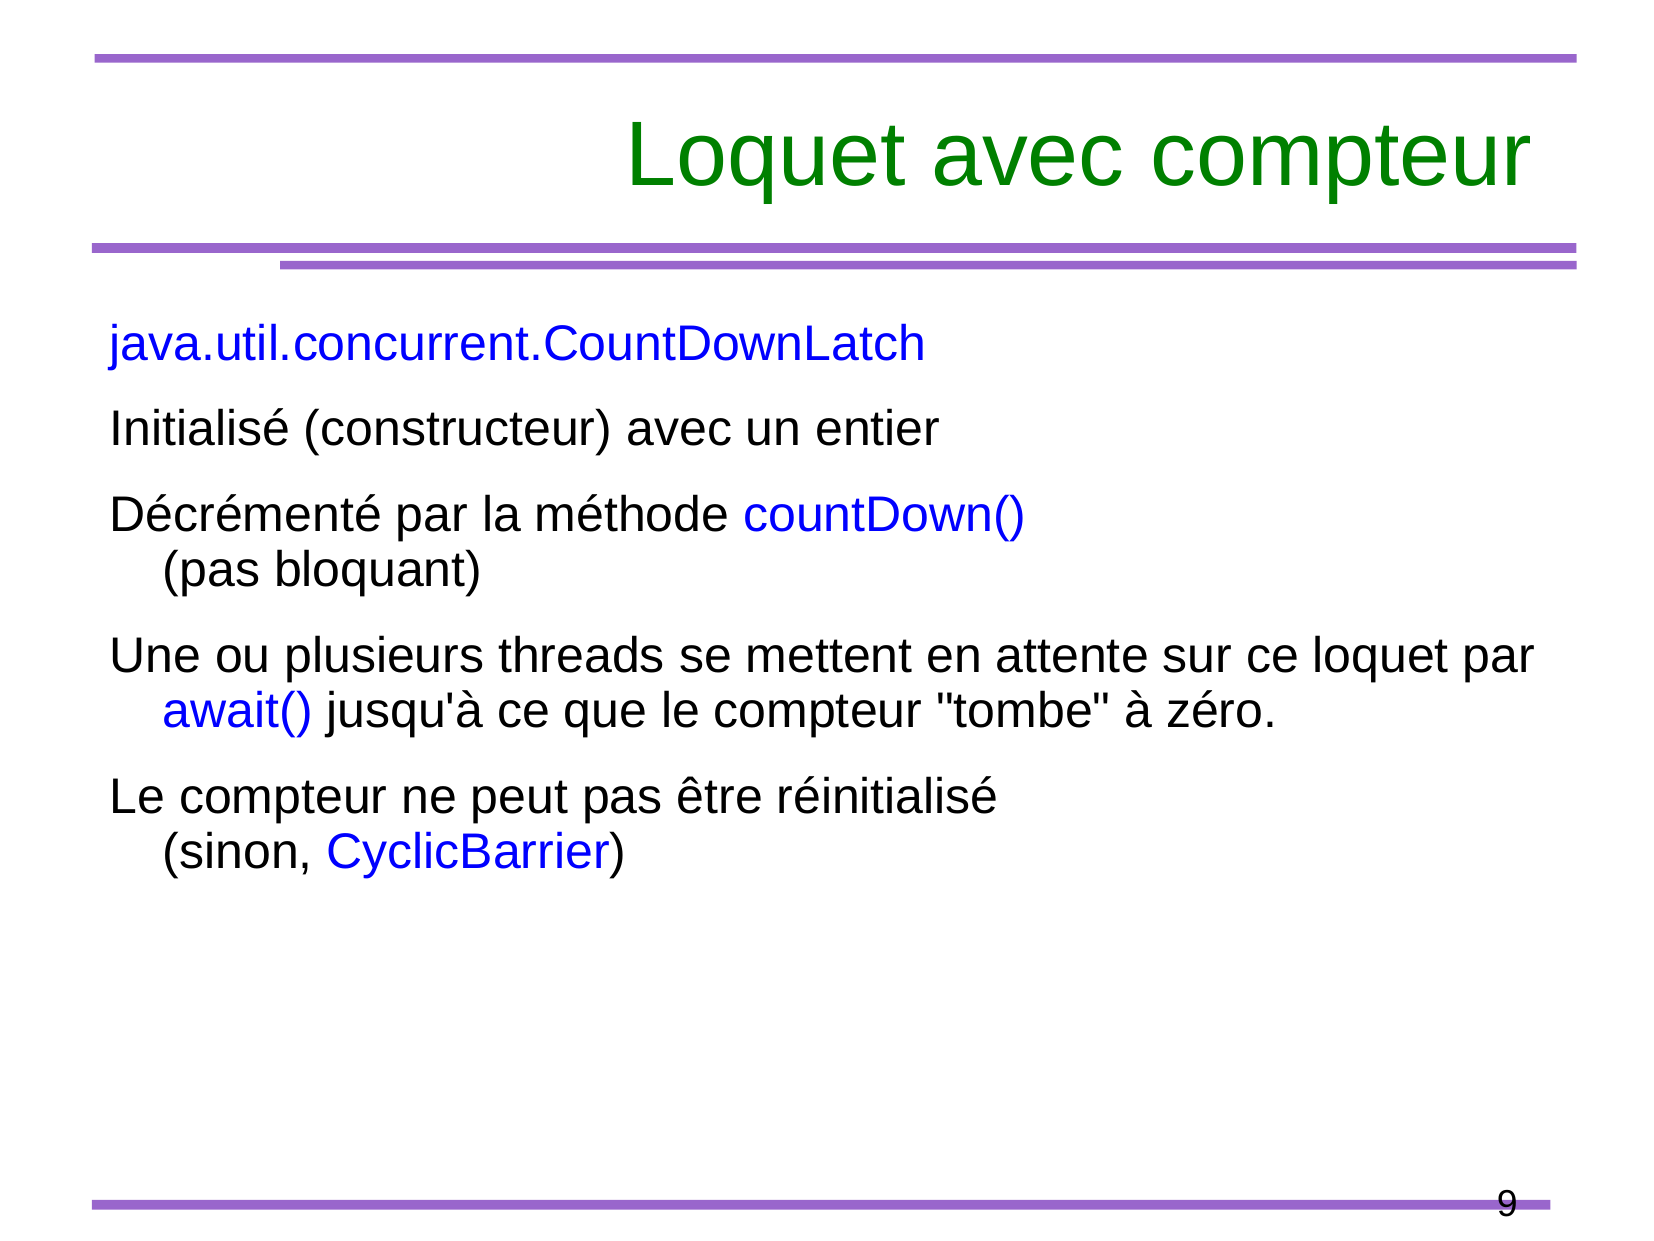

# Loquet avec compteur
java.util.concurrent.CountDownLatch
Initialisé (constructeur) avec un entier
Décrémenté par la méthode countDown()
(pas bloquant)
Une ou plusieurs threads se mettent en attente sur ce loquet par await() jusqu'à ce que le compteur "tombe" à zéro.
Le compteur ne peut pas être réinitialisé
(sinon, CyclicBarrier)